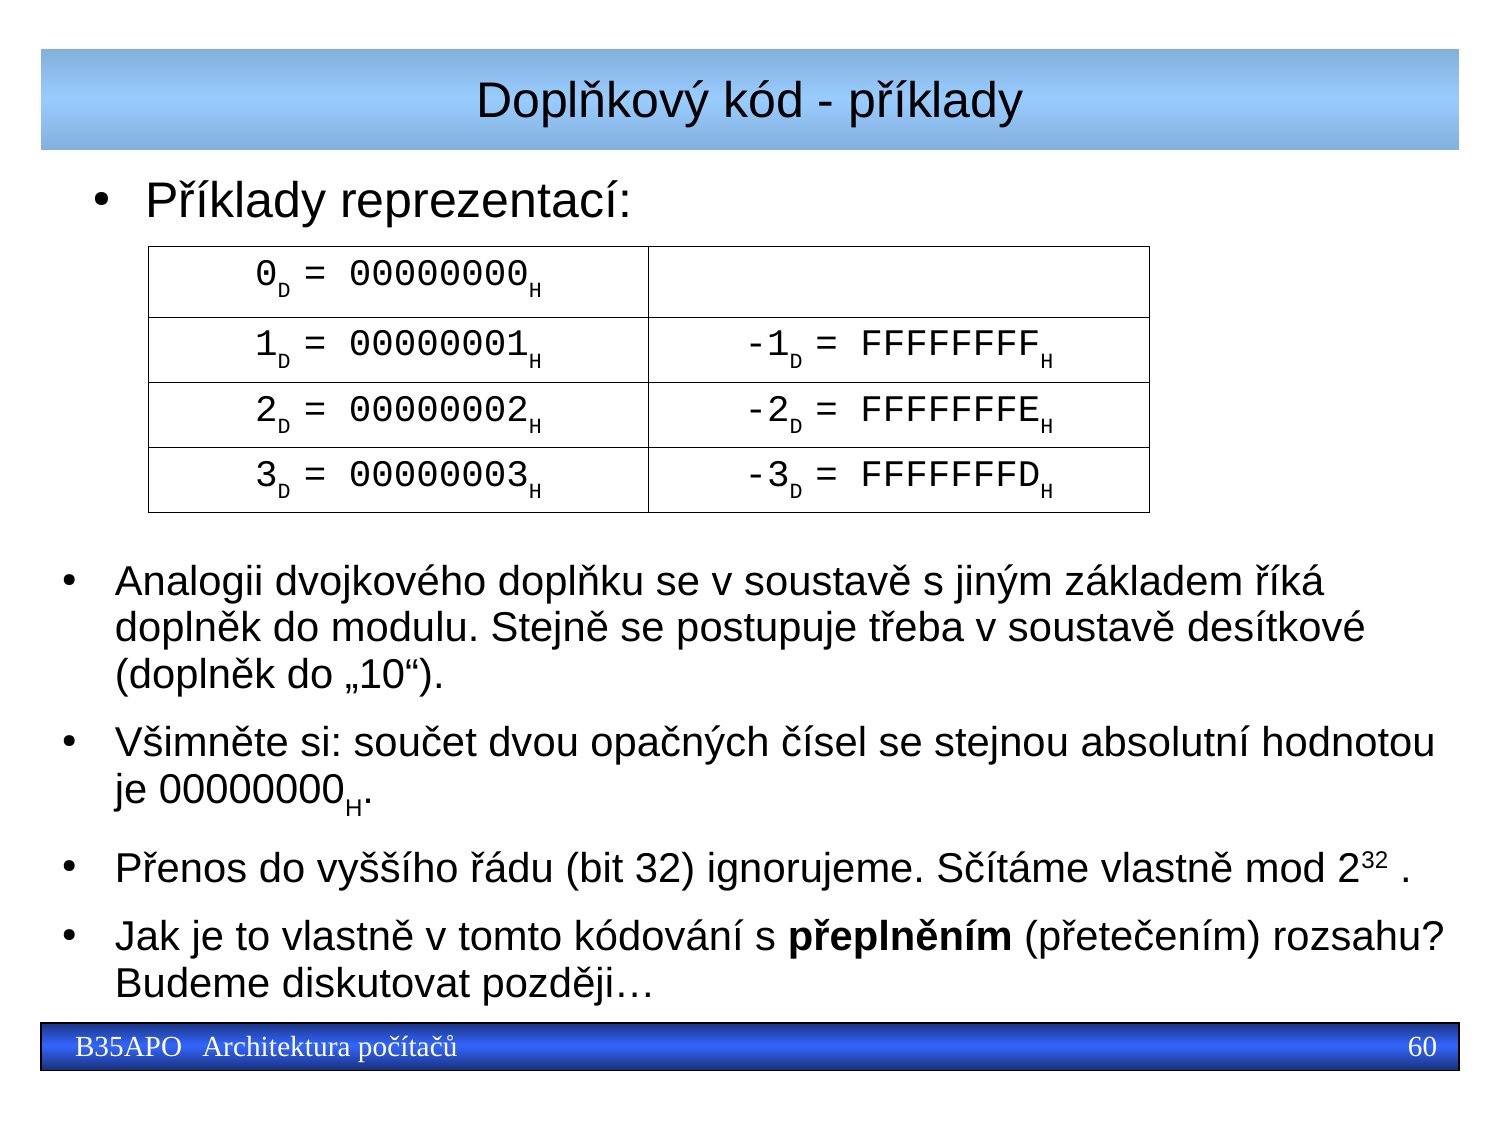

# Doplňkový kód - příklady
Příklady reprezentací:
| 0D = 00000000H | |
| --- | --- |
| 1D = 00000001H | -1D = FFFFFFFFH |
| 2D = 00000002H | -2D = FFFFFFFEH |
| 3D = 00000003H | -3D = FFFFFFFDH |
Analogii dvojkového doplňku se v soustavě s jiným základem říká doplněk do modulu. Stejně se postupuje třeba v soustavě desítkové (doplněk do „10“).
Všimněte si: součet dvou opačných čísel se stejnou absolutní hodnotou je 00000000H.
Přenos do vyššího řádu (bit 32) ignorujeme. Sčítáme vlastně mod 232 .
Jak je to vlastně v tomto kódování s přeplněním (přetečením) rozsahu? Budeme diskutovat později…
B35APO Architektura počítačů
60